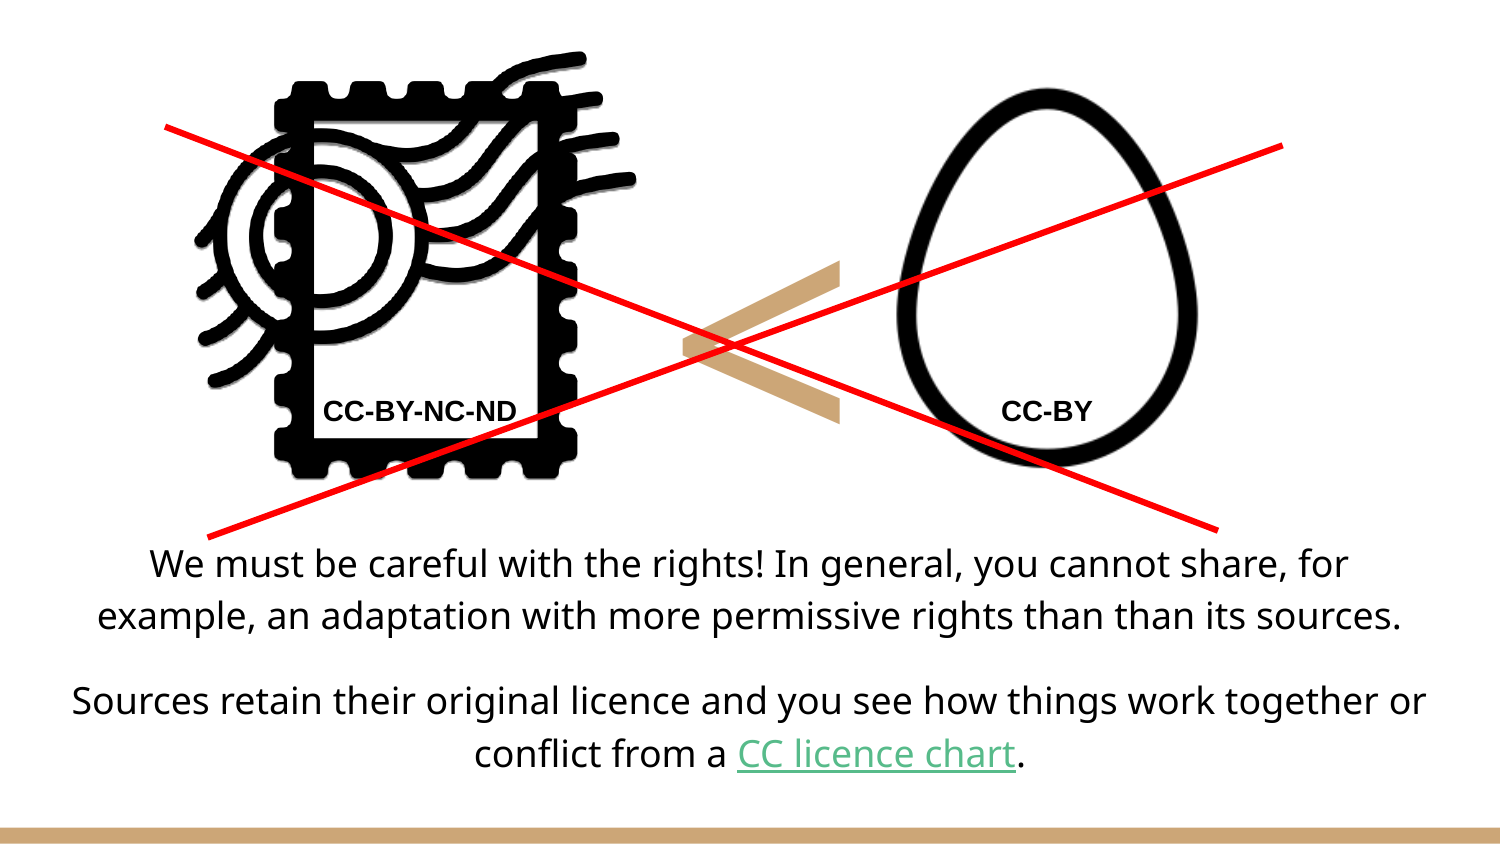

# <
CC-BY-NC-ND
CC-BY
We must be careful with the rights! In general, you cannot share, for example, an adaptation with more permissive rights than than its sources.
Sources retain their original licence and you see how things work together or conflict from a CC licence chart.